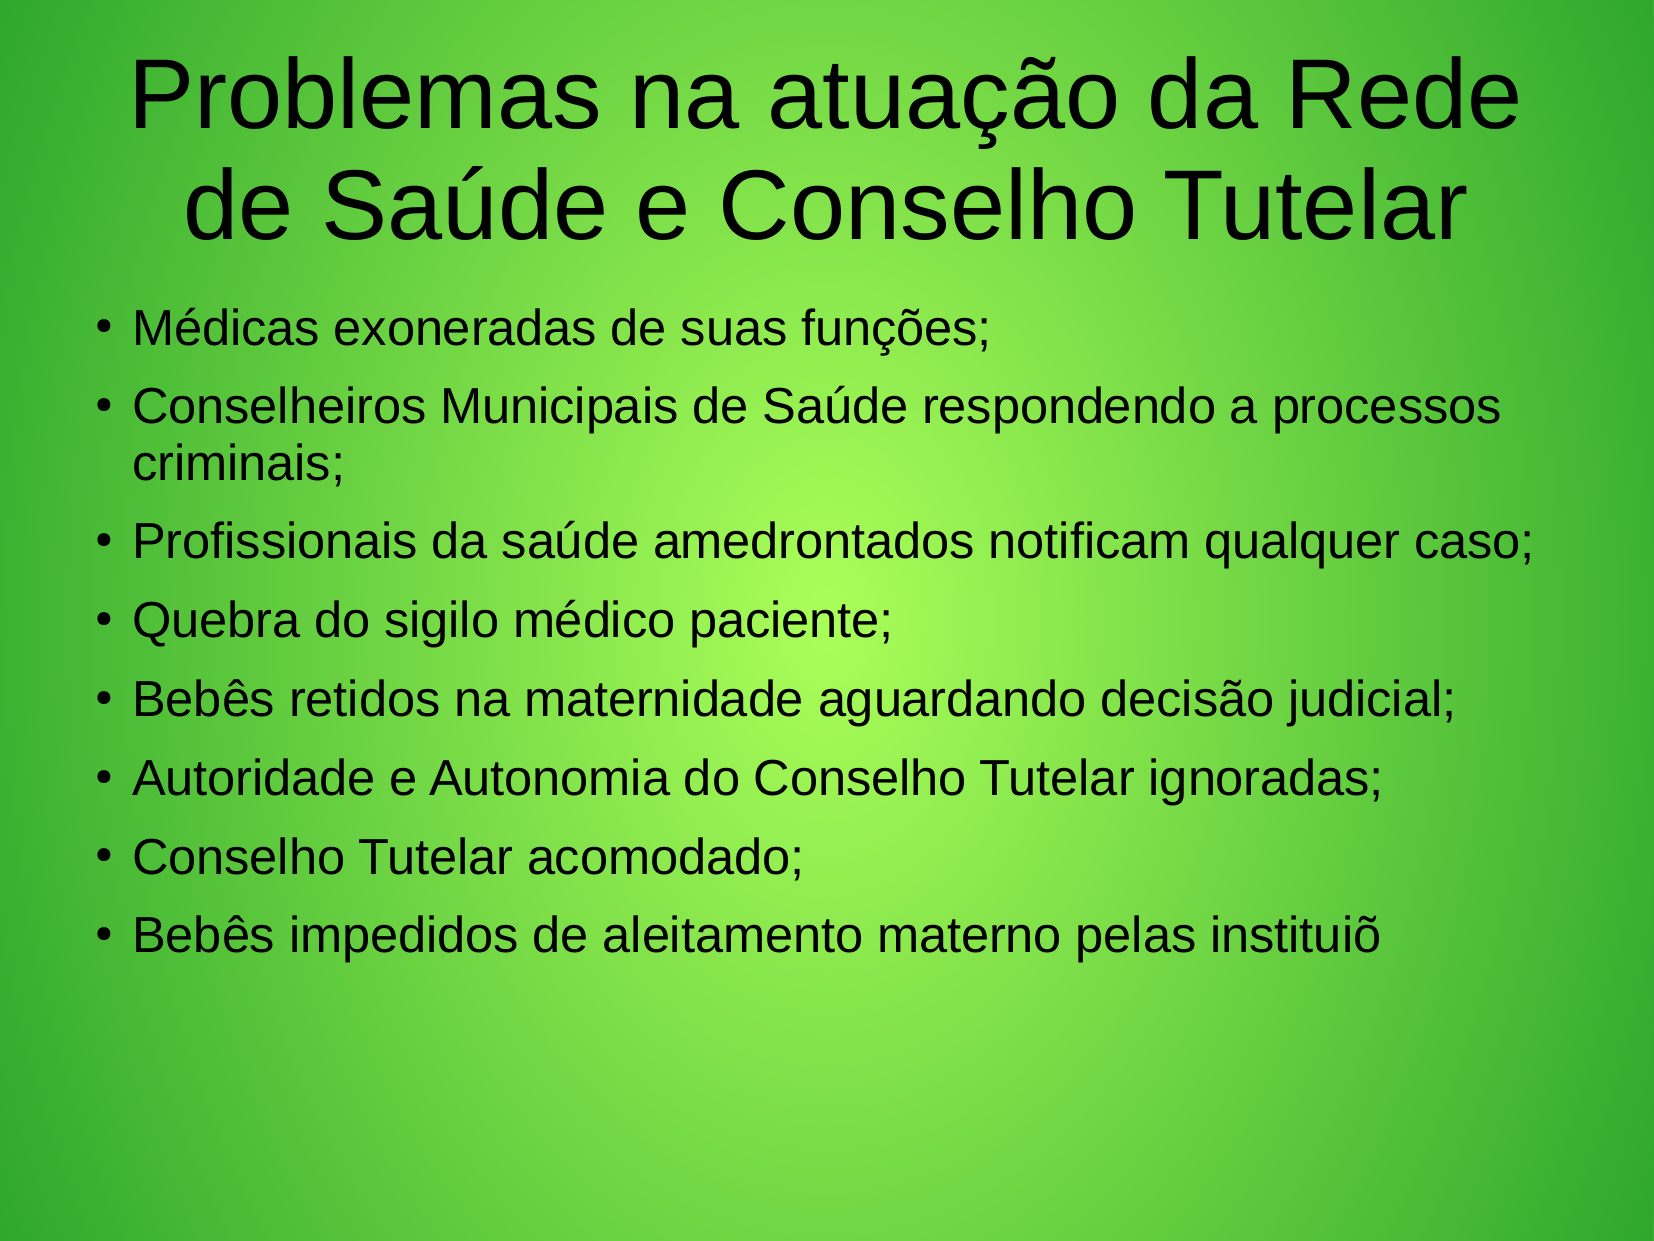

# Problemas na atuação da Rede de Saúde e Conselho Tutelar
Médicas exoneradas de suas funções;
Conselheiros Municipais de Saúde respondendo a processos criminais;
Profissionais da saúde amedrontados notificam qualquer caso;
Quebra do sigilo médico paciente;
Bebês retidos na maternidade aguardando decisão judicial;
Autoridade e Autonomia do Conselho Tutelar ignoradas;
Conselho Tutelar acomodado;
Bebês impedidos de aleitamento materno pelas instituiõ